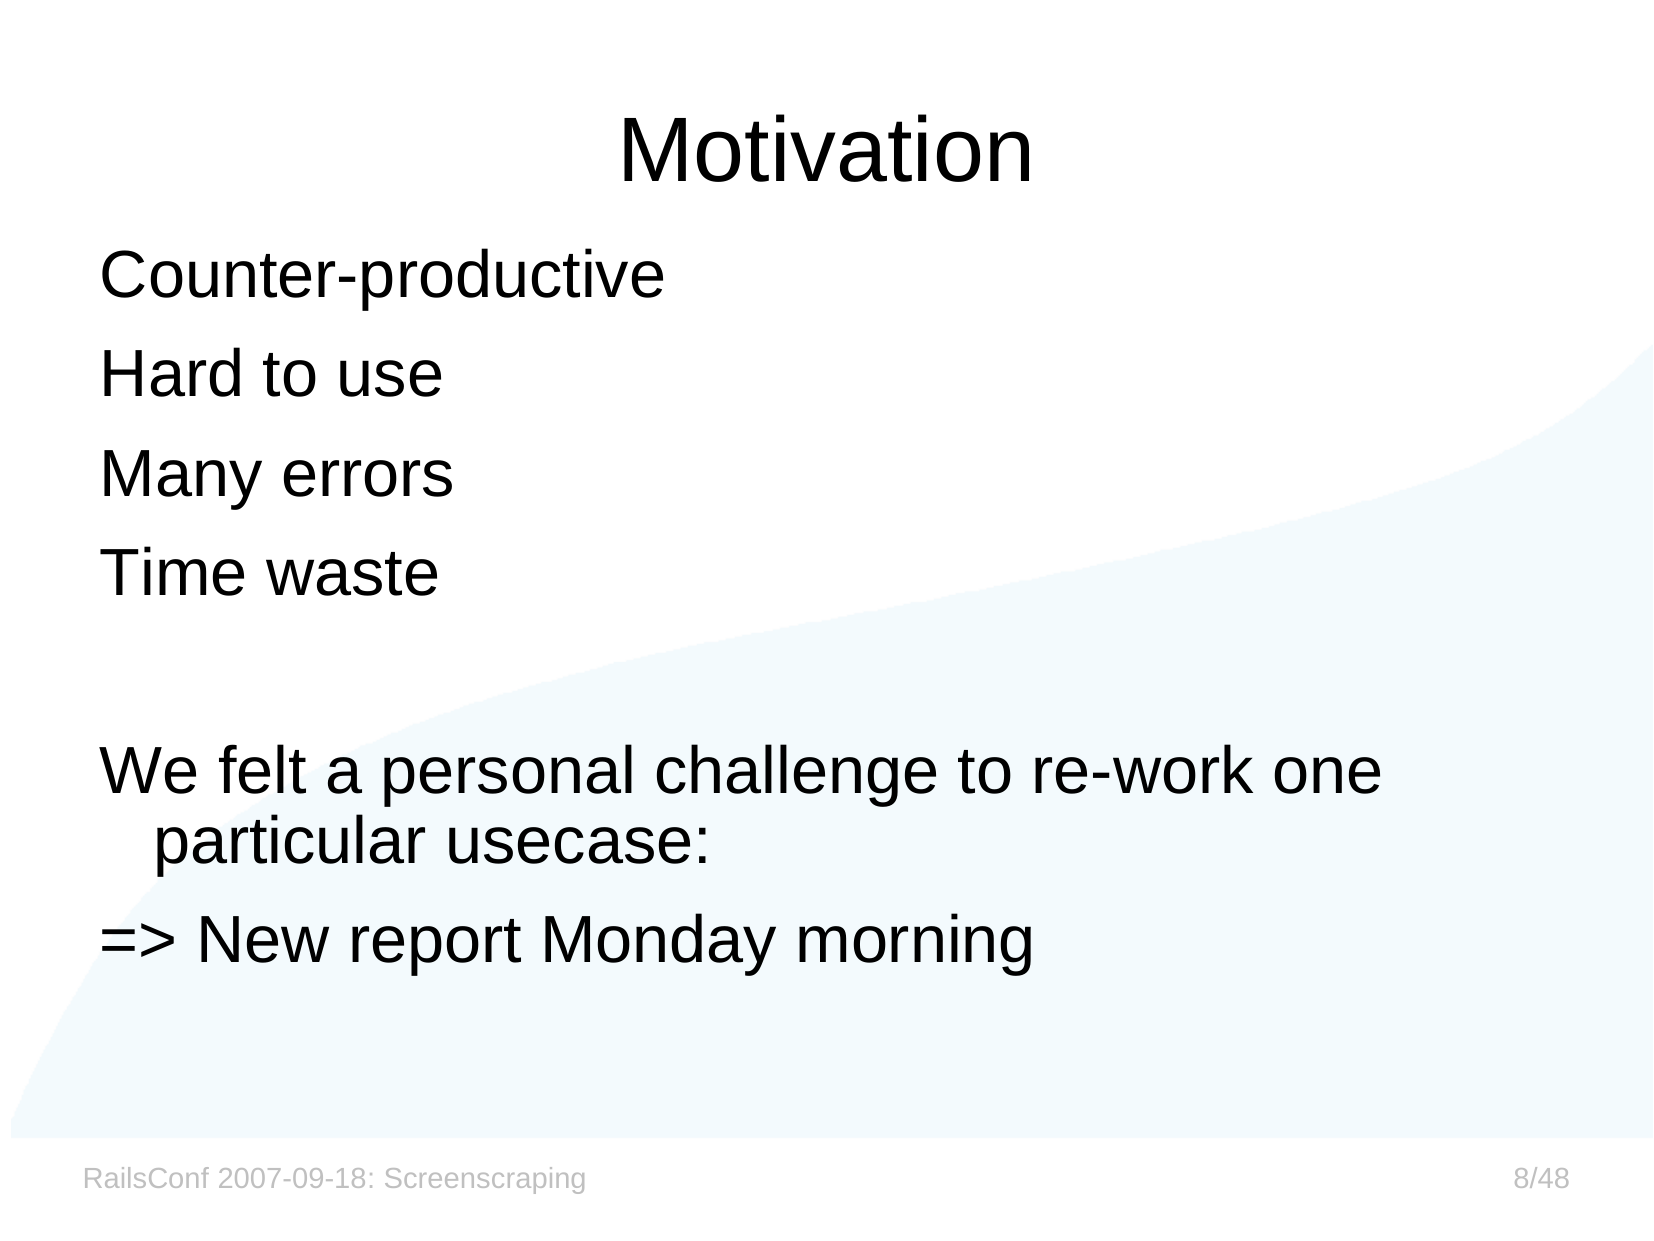

# Motivation
Counter-productive
Hard to use
Many errors
Time waste
We felt a personal challenge to re-work one particular usecase:
=> New report Monday morning
2007-09-18
8